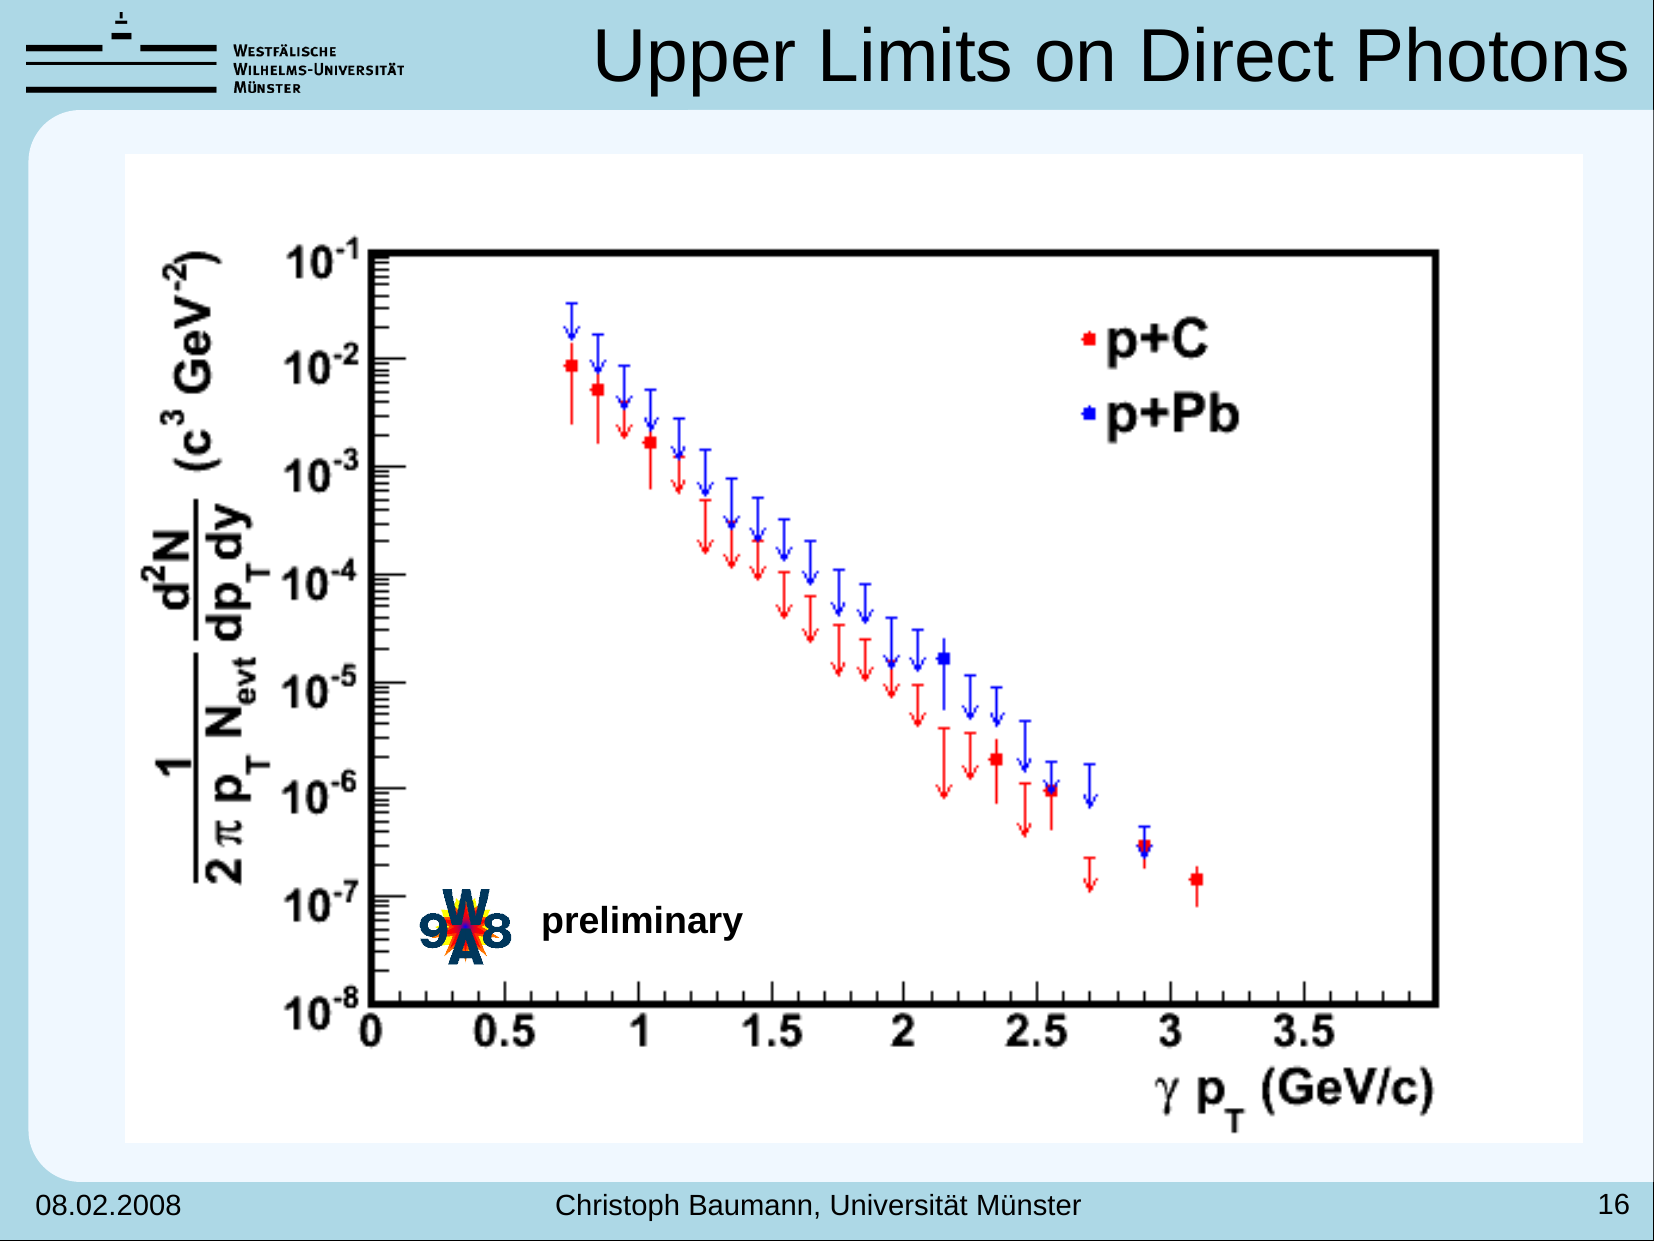

# Upper Limits on Direct Photons
preliminary
16
08.02.2008
Christoph Baumann, Universität Münster